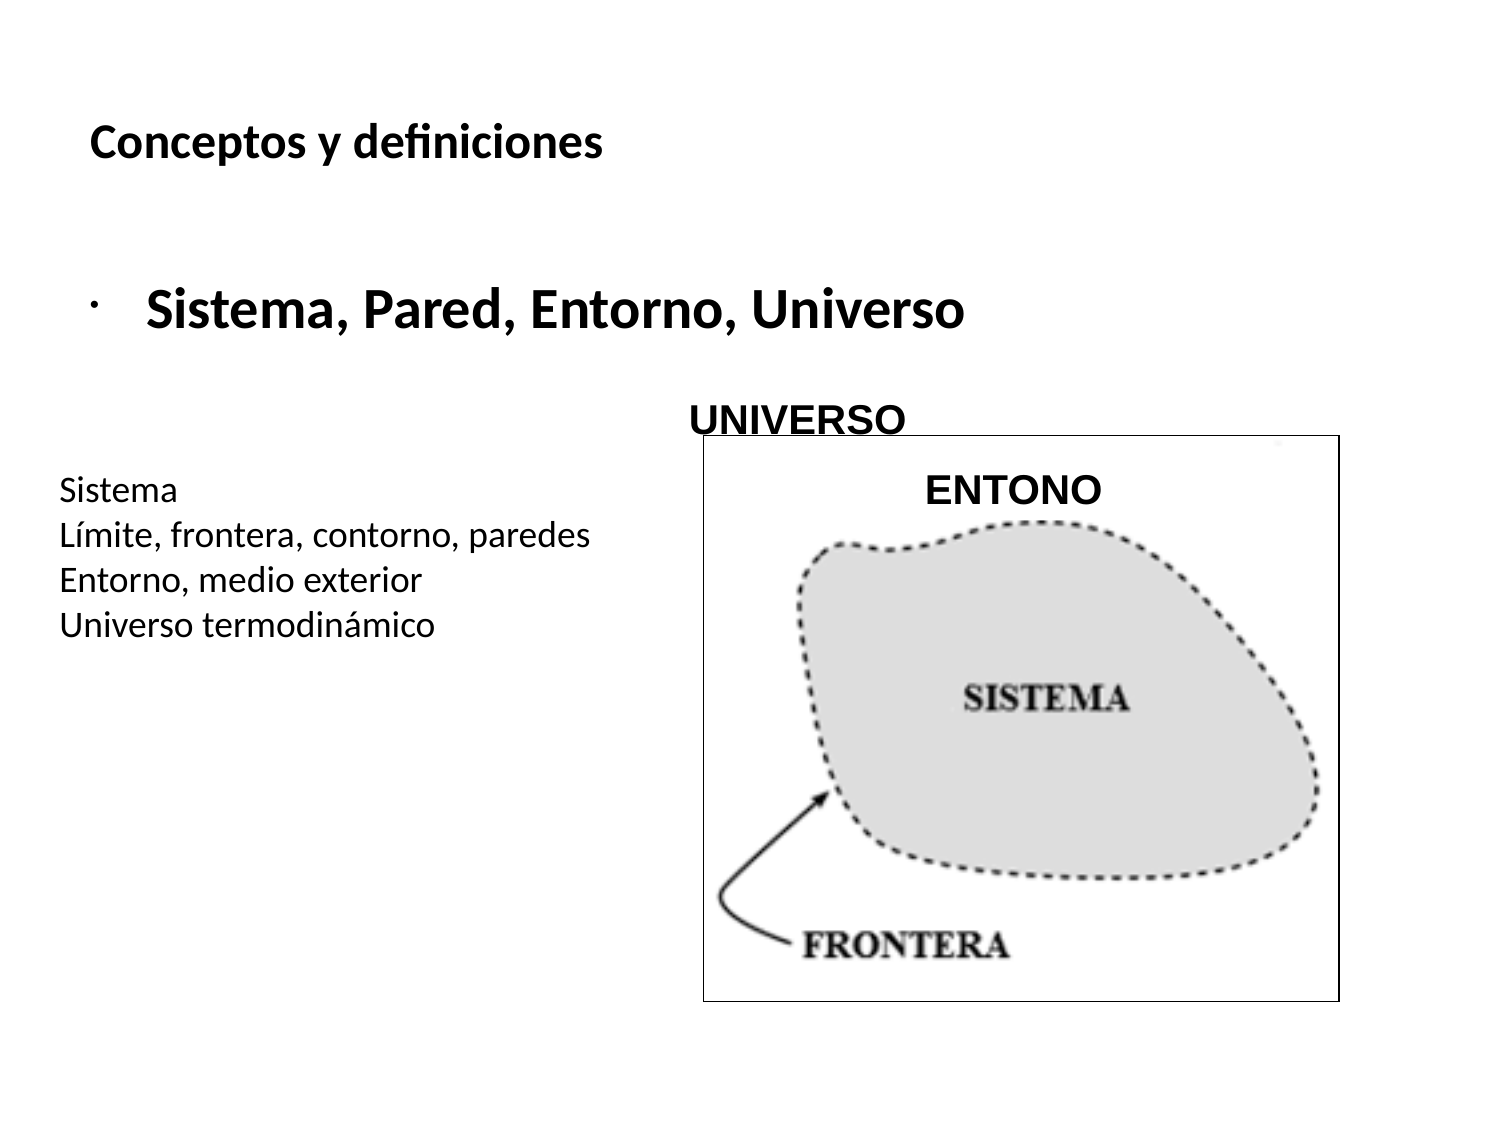

# Conceptos y definiciones
Sistema, Pared, Entorno, Universo
UNIVERSO
ENTONO
Sistema
Límite, frontera, contorno, paredes
Entorno, medio exterior
Universo termodinámico